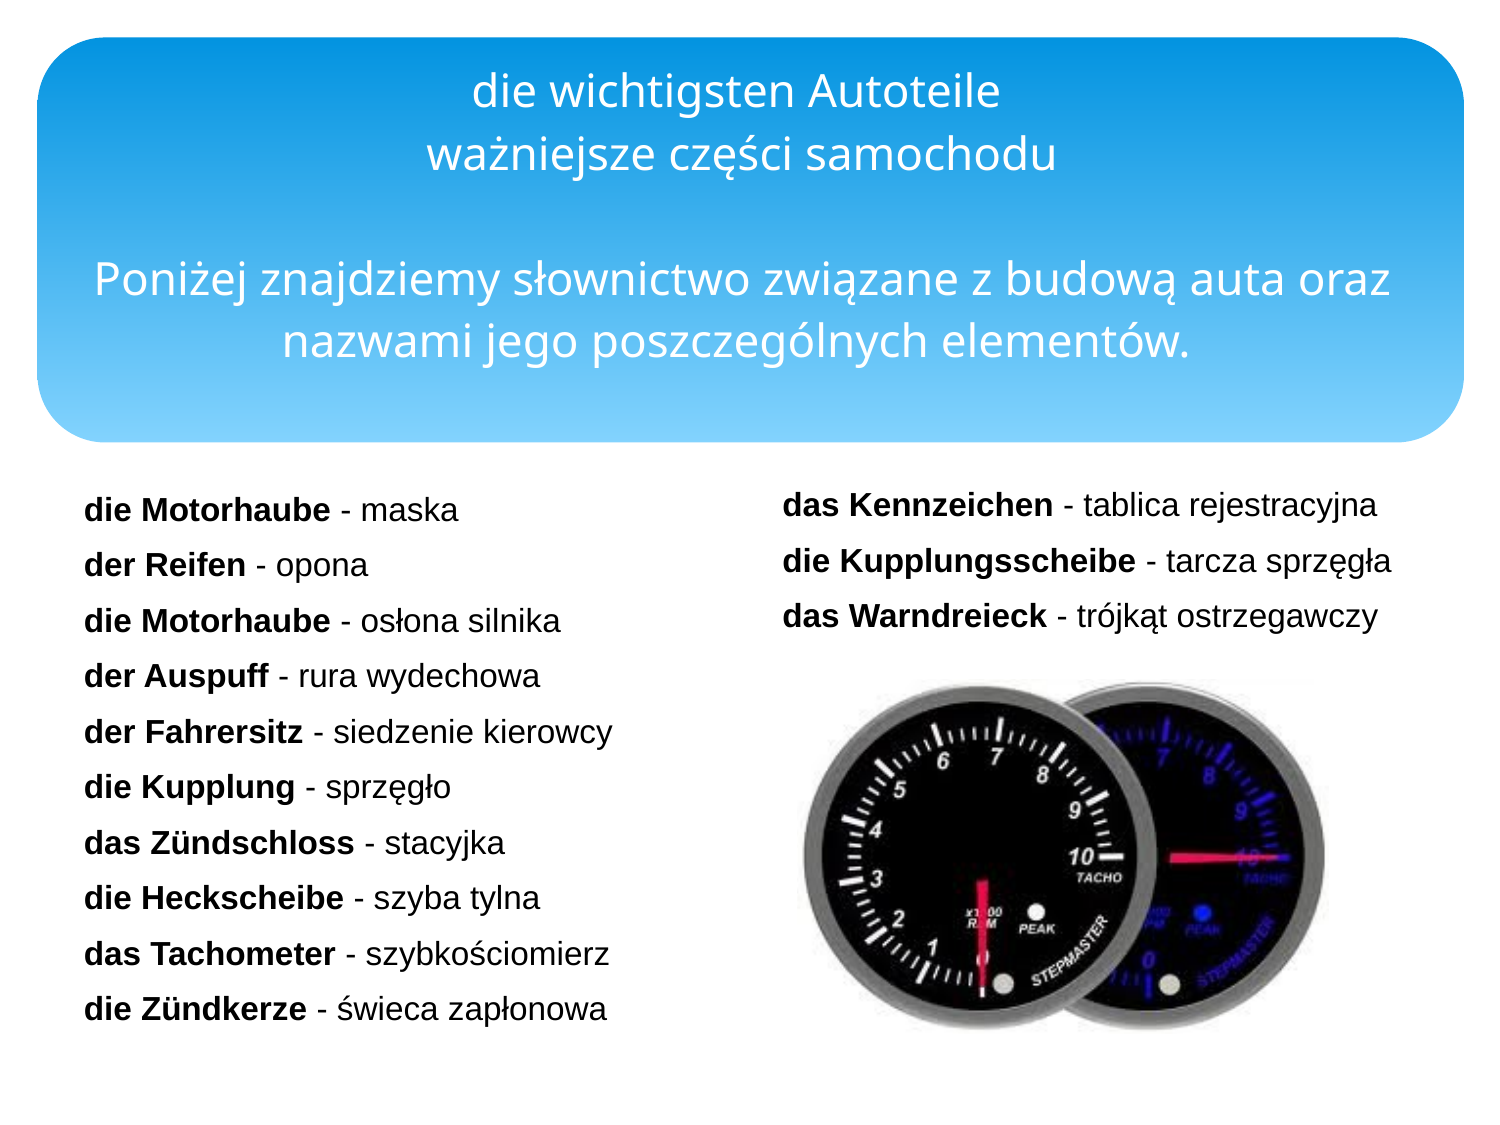

# die wichtigsten Autoteile ważniejsze części samochodu Poniżej znajdziemy słownictwo związane z budową auta oraz nazwami jego poszczególnych elementów.
das Kennzeichen - tablica rejestracyjna
die Kupplungsscheibe - tarcza sprzęgła
das Warndreieck - trójkąt ostrzegawczy
die Motorhaube - maska
der Reifen - opona
die Motorhaube - osłona silnika
der Auspuff - rura wydechowa
der Fahrersitz - siedzenie kierowcy
die Kupplung - sprzęgło
das Zündschloss - stacyjka
die Heckscheibe - szyba tylna
das Tachometer - szybkościomierz
die Zündkerze - świeca zapłonowa